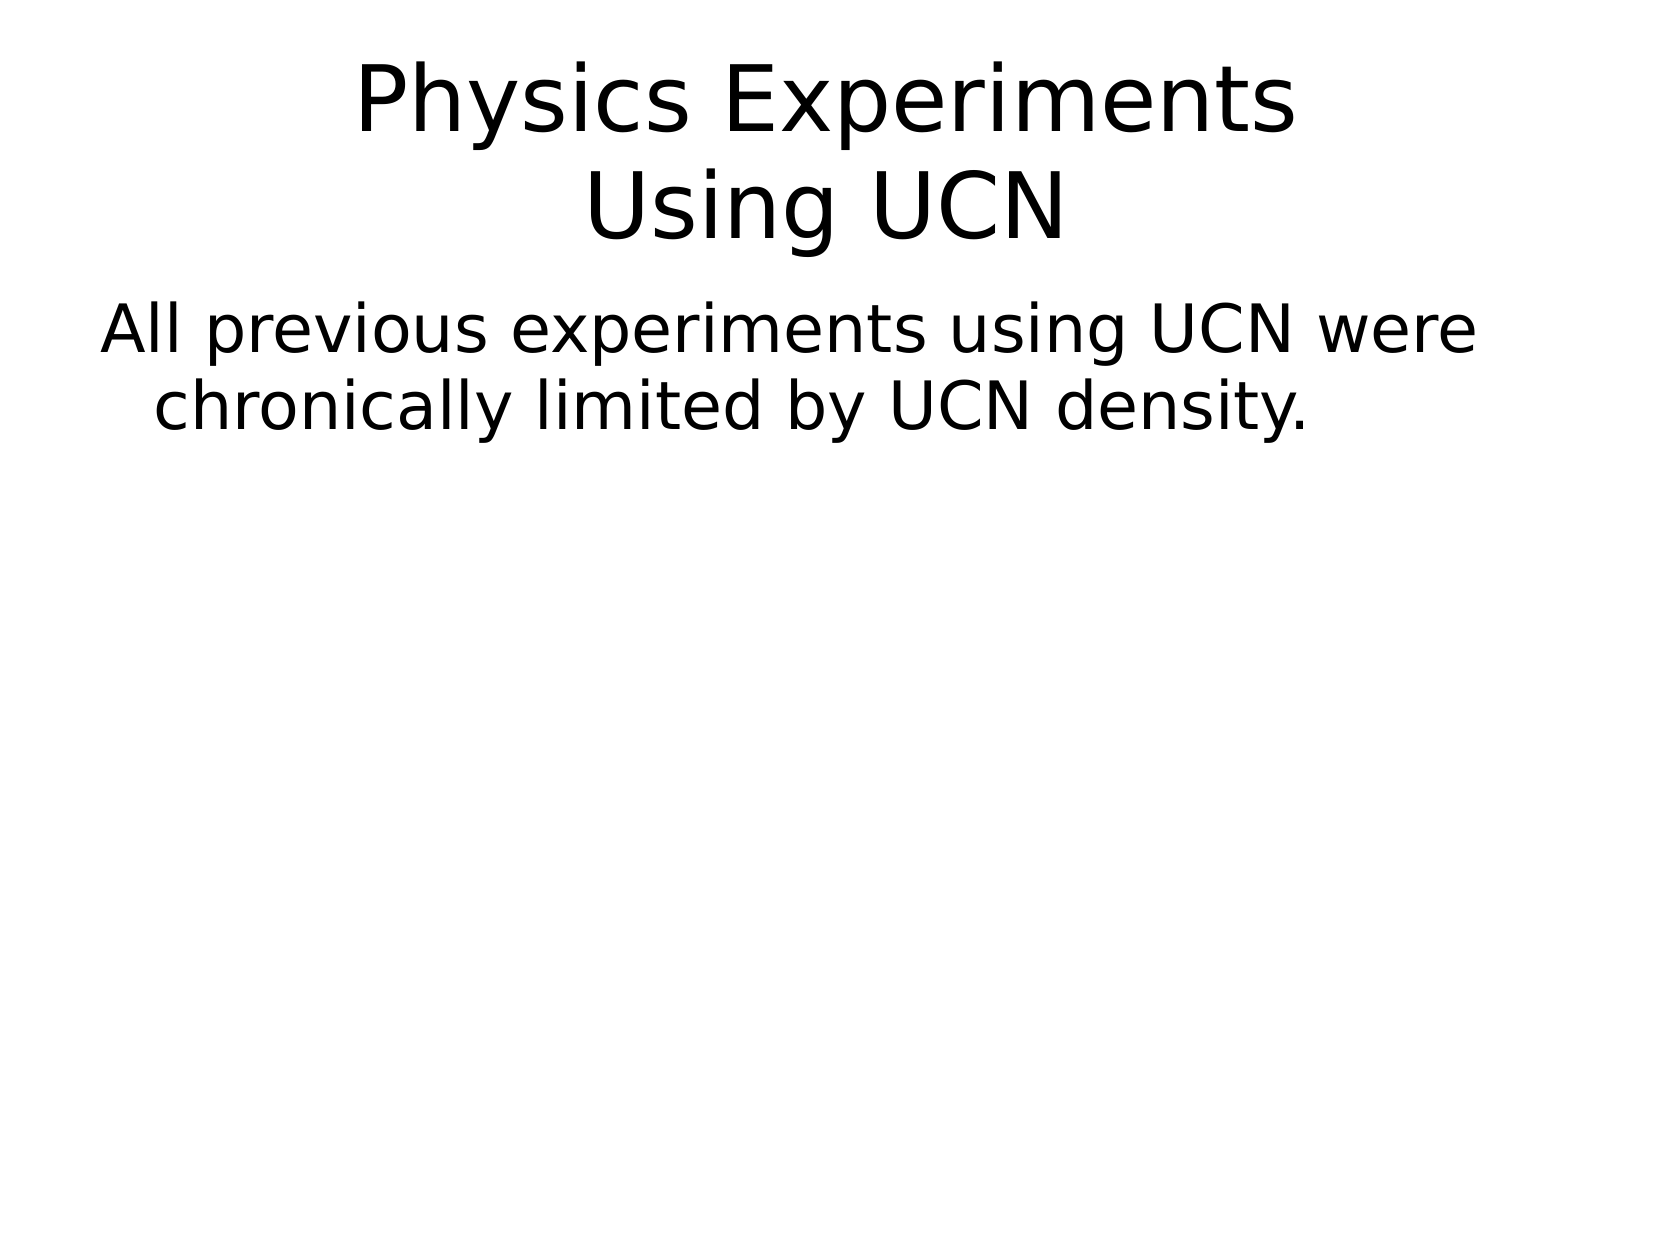

# Physics Experiments Using UCN
All previous experiments using UCN were chronically limited by UCN density.